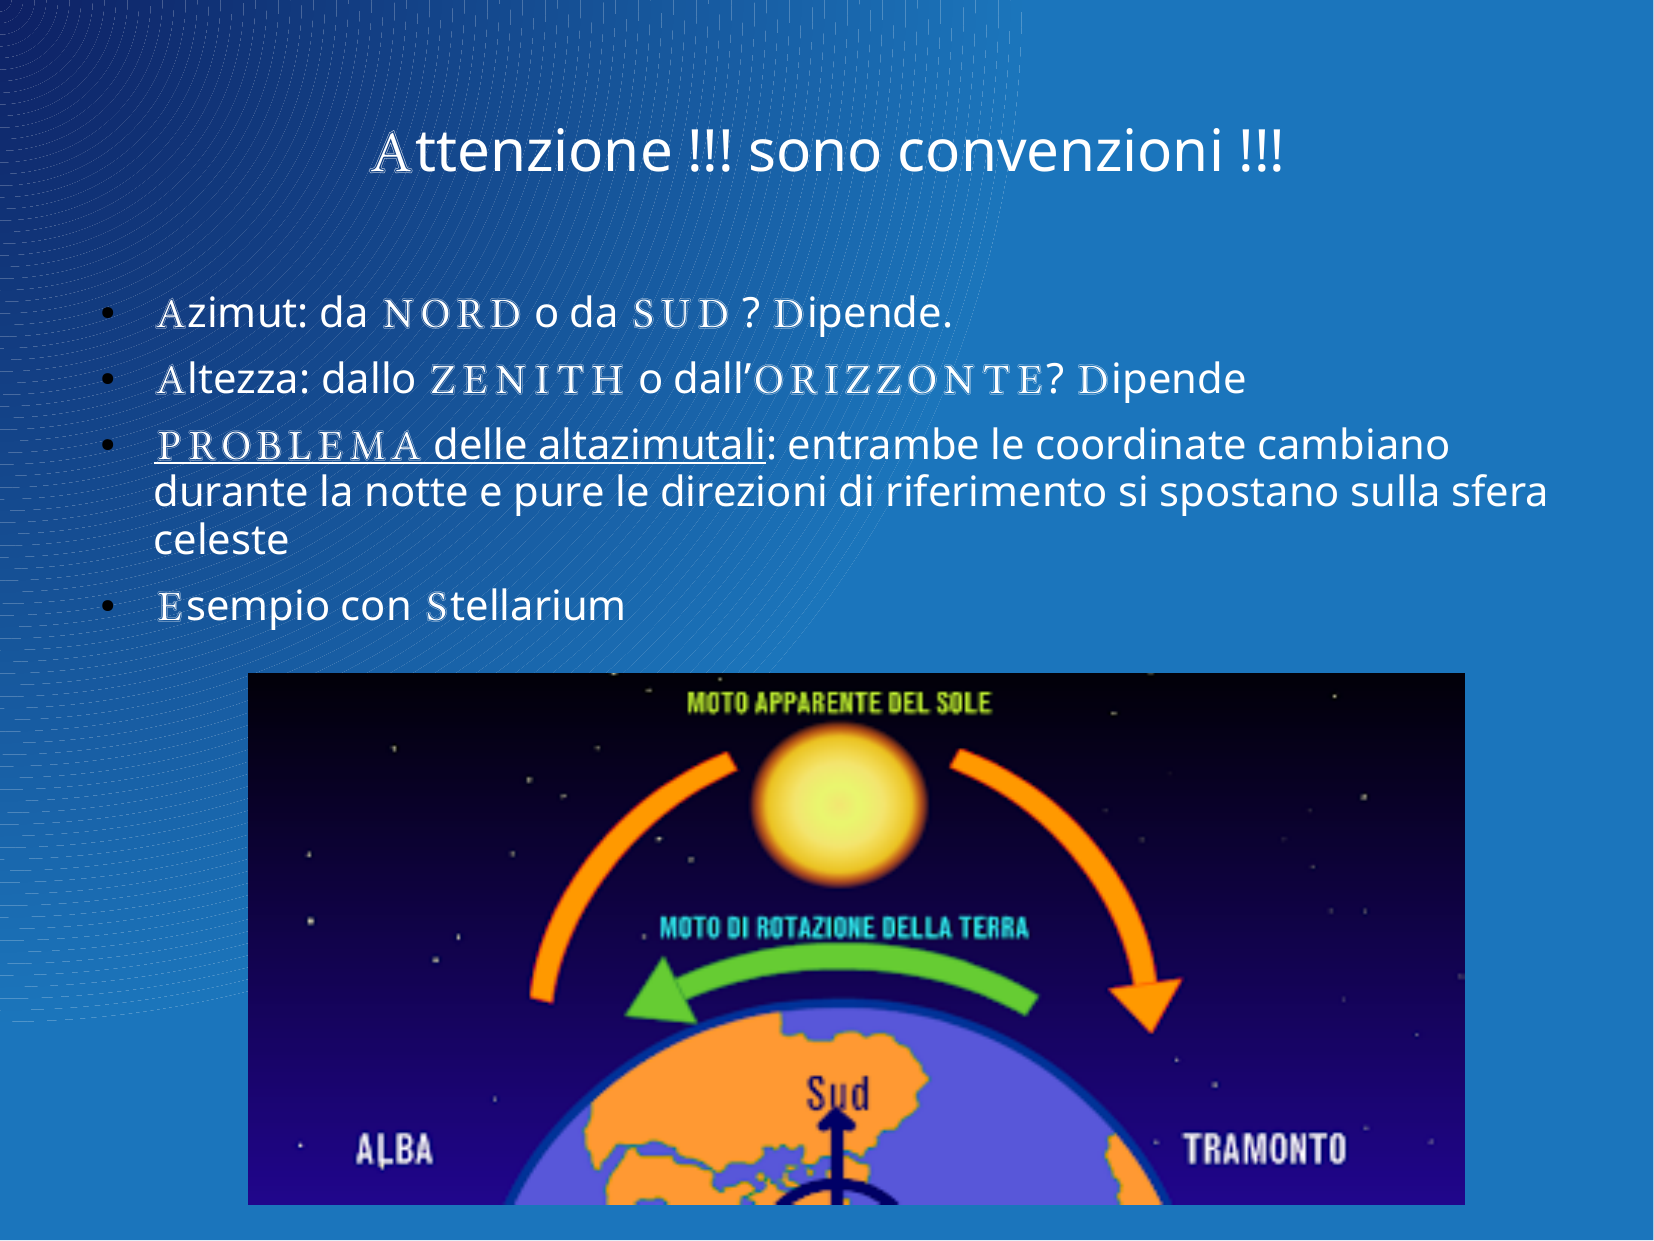

# Attenzione !!! sono convenzioni !!!
Azimut: da NORD o da SUD ? Dipende.
Altezza: dallo ZENITH o dall’ORIZZONTE? Dipende
PROBLEMA delle altazimutali: entrambe le coordinate cambiano durante la notte e pure le direzioni di riferimento si spostano sulla sfera celeste
Esempio con Stellarium